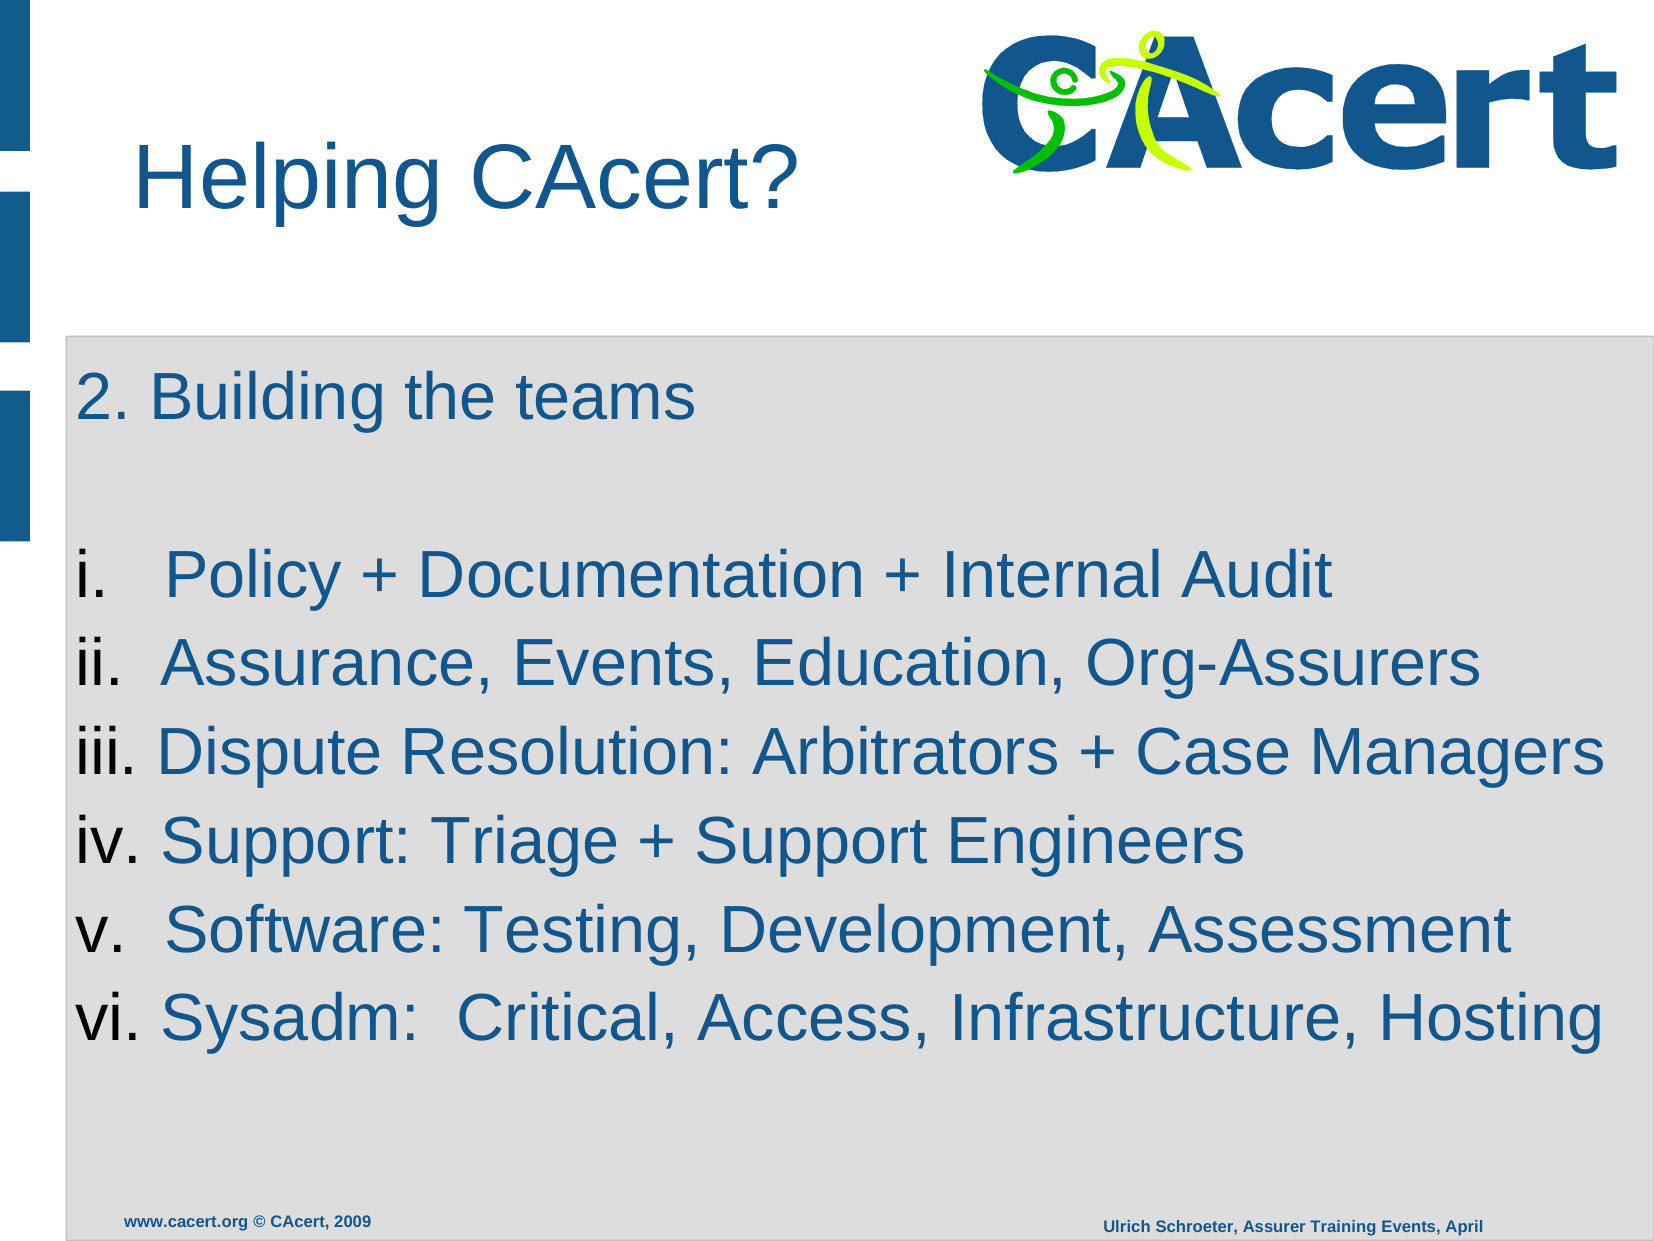

Helping CAcert?
2. Building the teams
 Policy + Documentation + Internal Audit
 Assurance, Events, Education, Org-Assurers
 Dispute Resolution: Arbitrators + Case Managers
 Support: Triage + Support Engineers
 Software: Testing, Development, Assessment
 Sysadm: Critical, Access, Infrastructure, Hosting